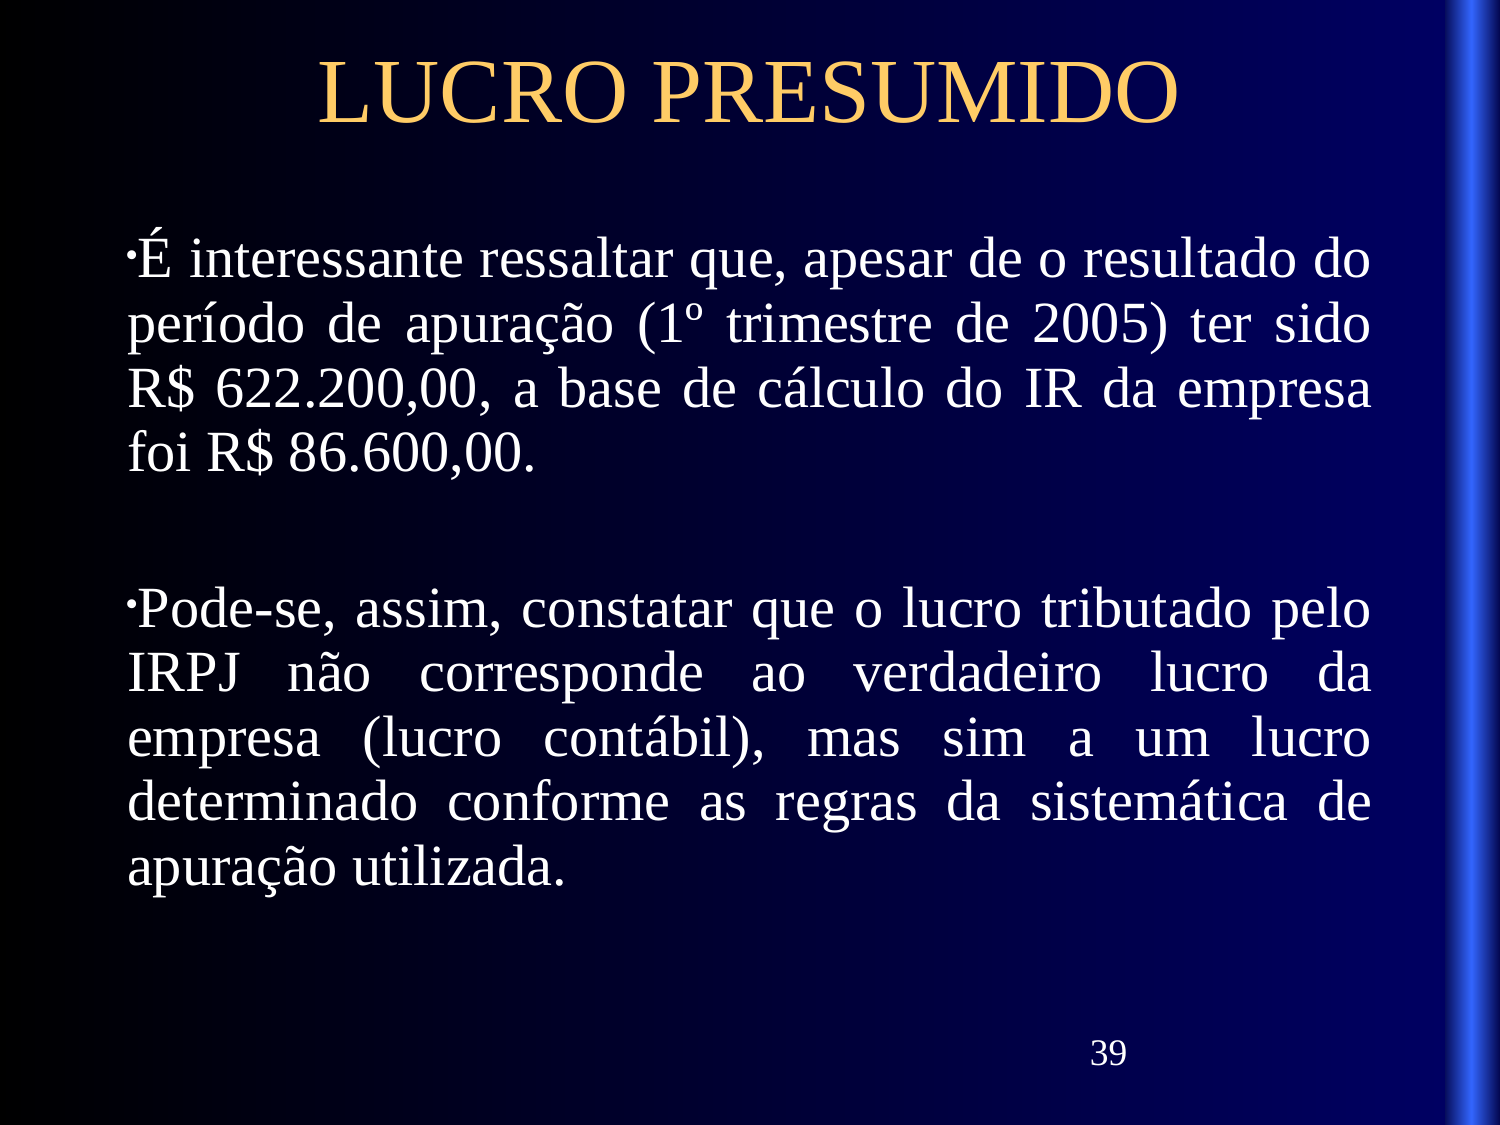

# LUCRO PRESUMIDO
É interessante ressaltar que, apesar de o resultado do período de apuração (1º trimestre de 2005) ter sido R$ 622.200,00, a base de cálculo do IR da empresa foi R$ 86.600,00.
Pode-se, assim, constatar que o lucro tributado pelo IRPJ não corresponde ao verdadeiro lucro da empresa (lucro contábil), mas sim a um lucro determinado conforme as regras da sistemática de apuração utilizada.